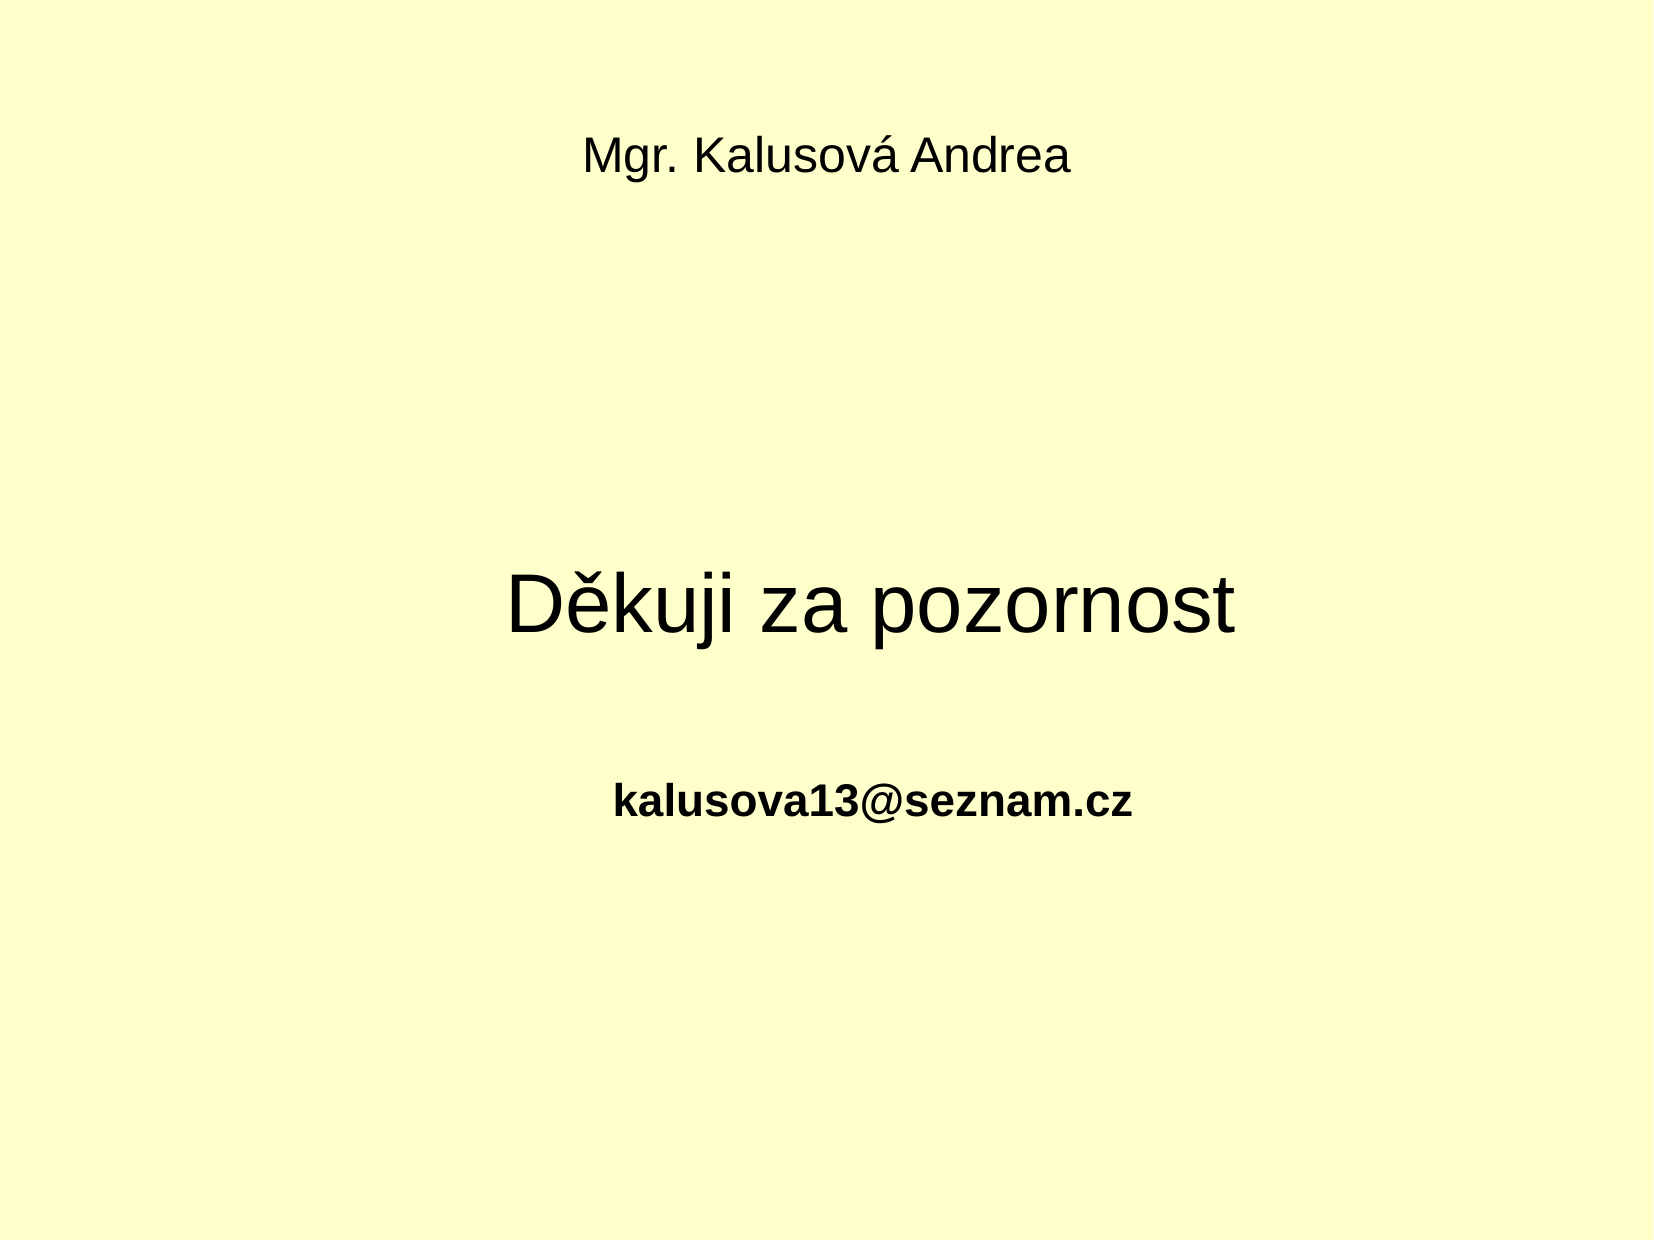

# Mgr. Kalusová Andrea
Děkuji za pozornost
kalusova13@seznam.cz